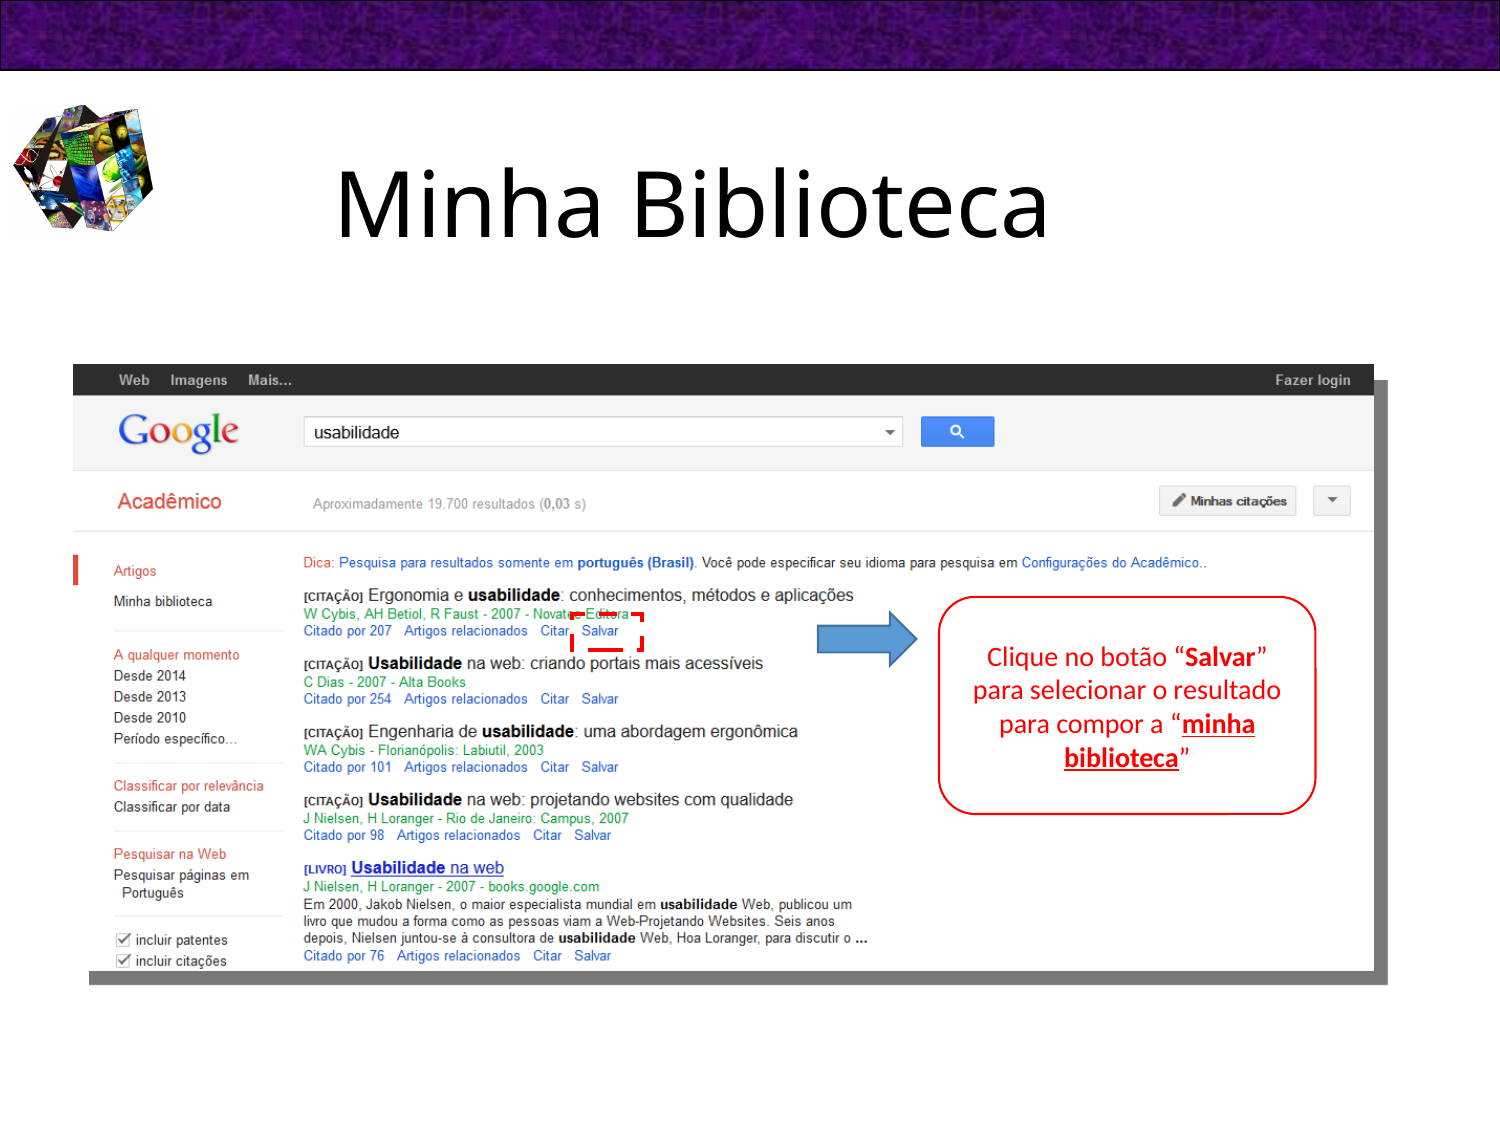

# Minha Biblioteca
Clique no botão “Salvar” para selecionar o resultado para compor a “minha biblioteca”